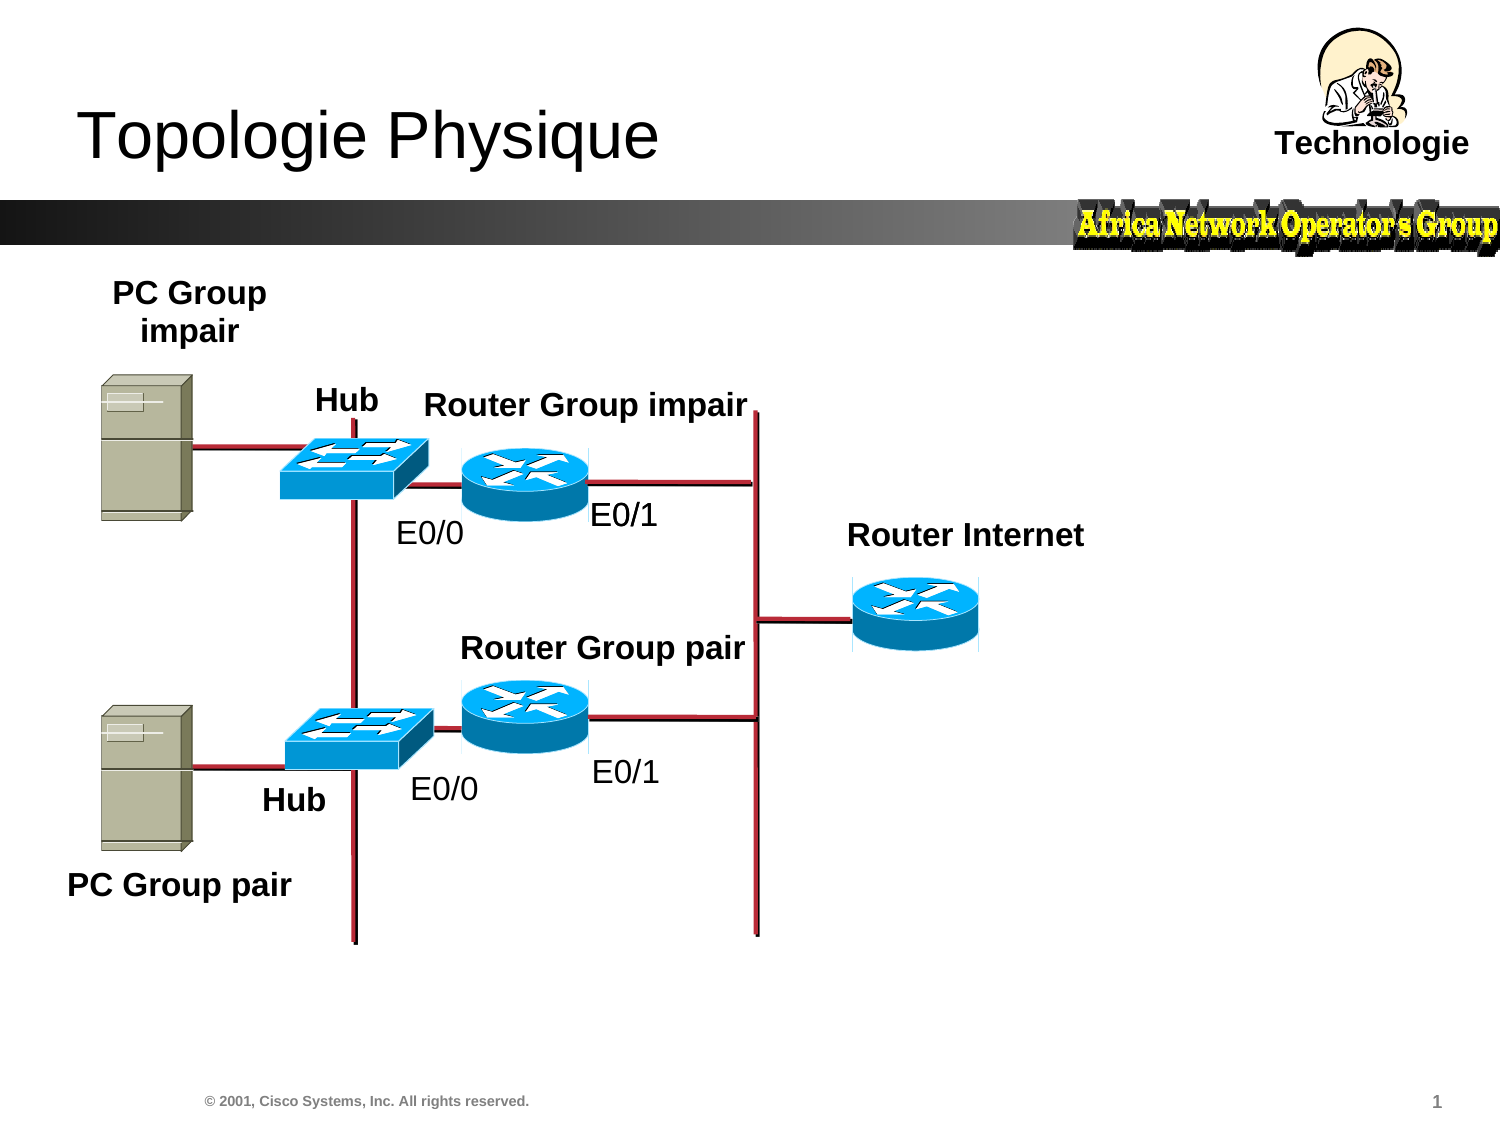

Technologie
# Topologie Physique
PC Group impair
Hub
Router Group impair
E0/1
E0/1
Router Internet
E0/0
Router Group pair
E0/1
E0/0
Hub
PC Group pair